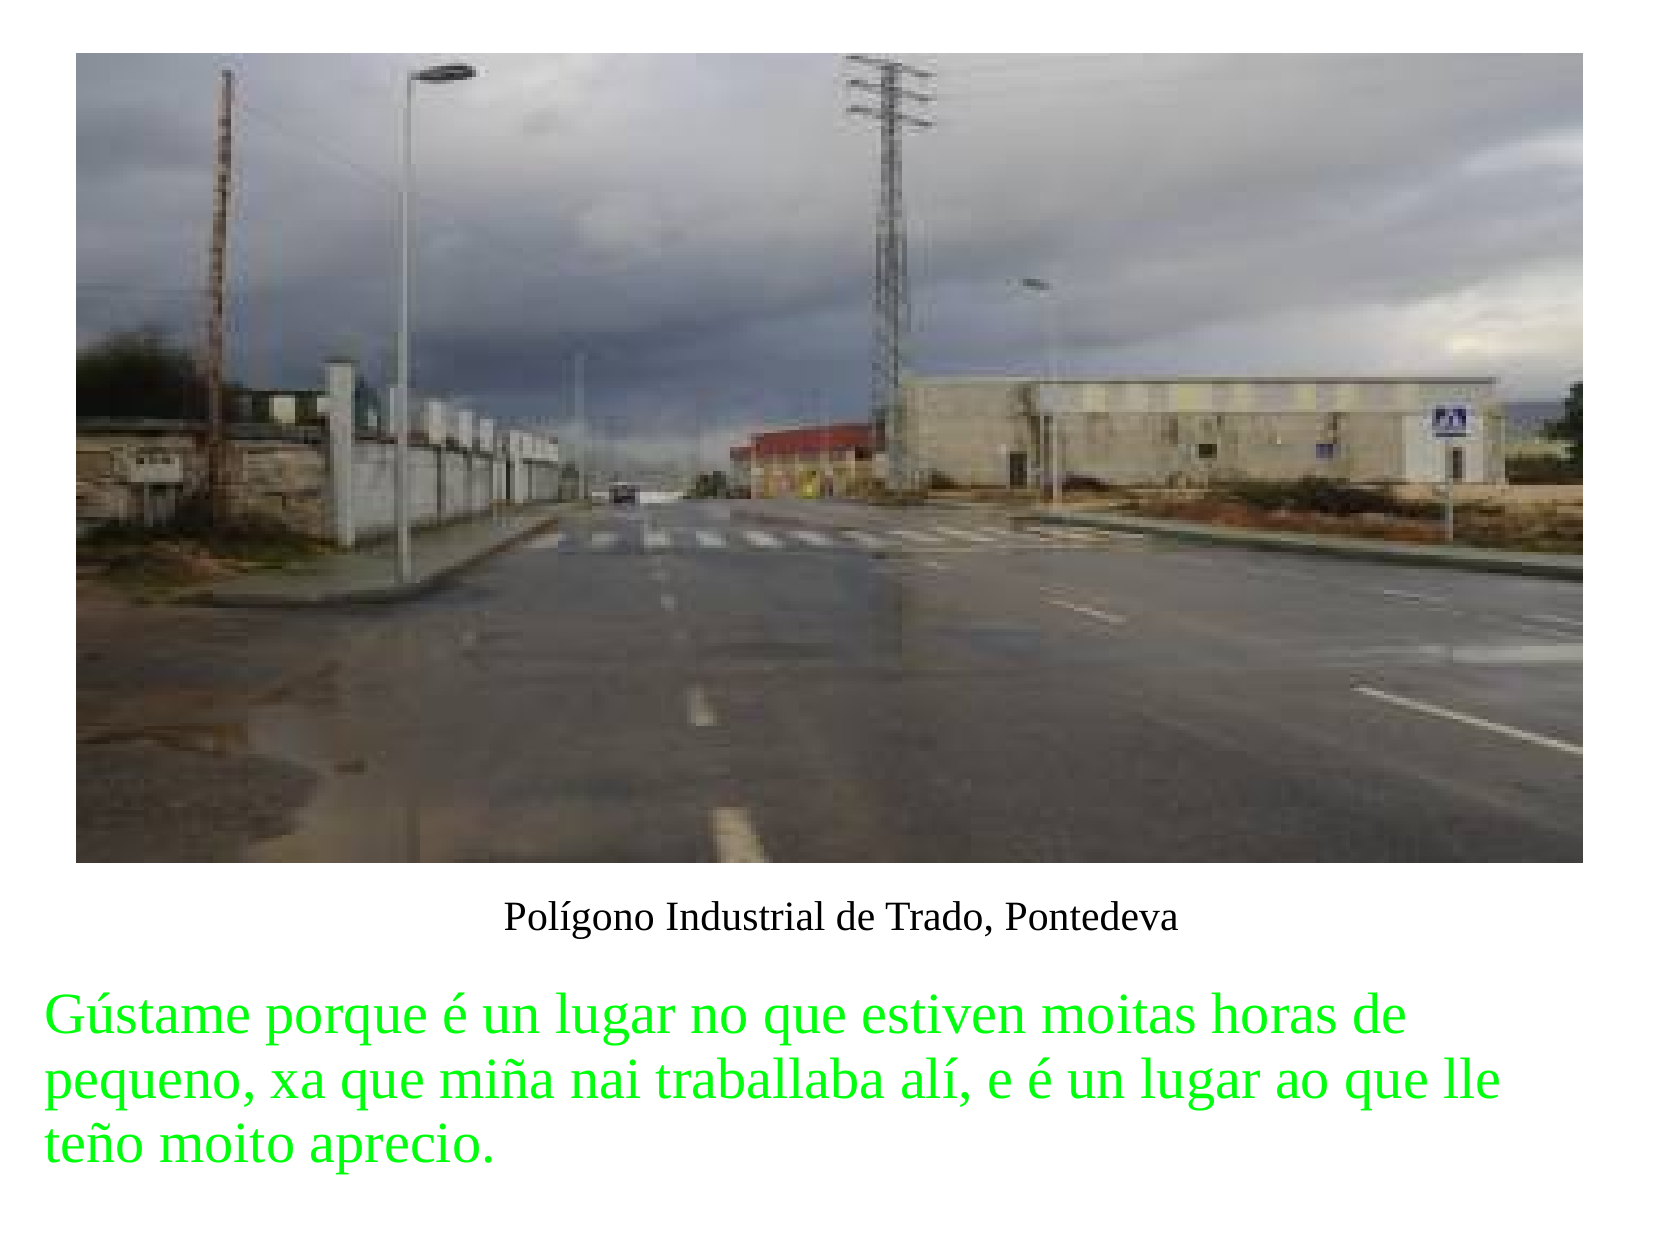

Polígono Industrial de Trado, Pontedeva
Gústame porque é un lugar no que estiven moitas horas de pequeno, xa que miña nai traballaba alí, e é un lugar ao que lle teño moito aprecio.